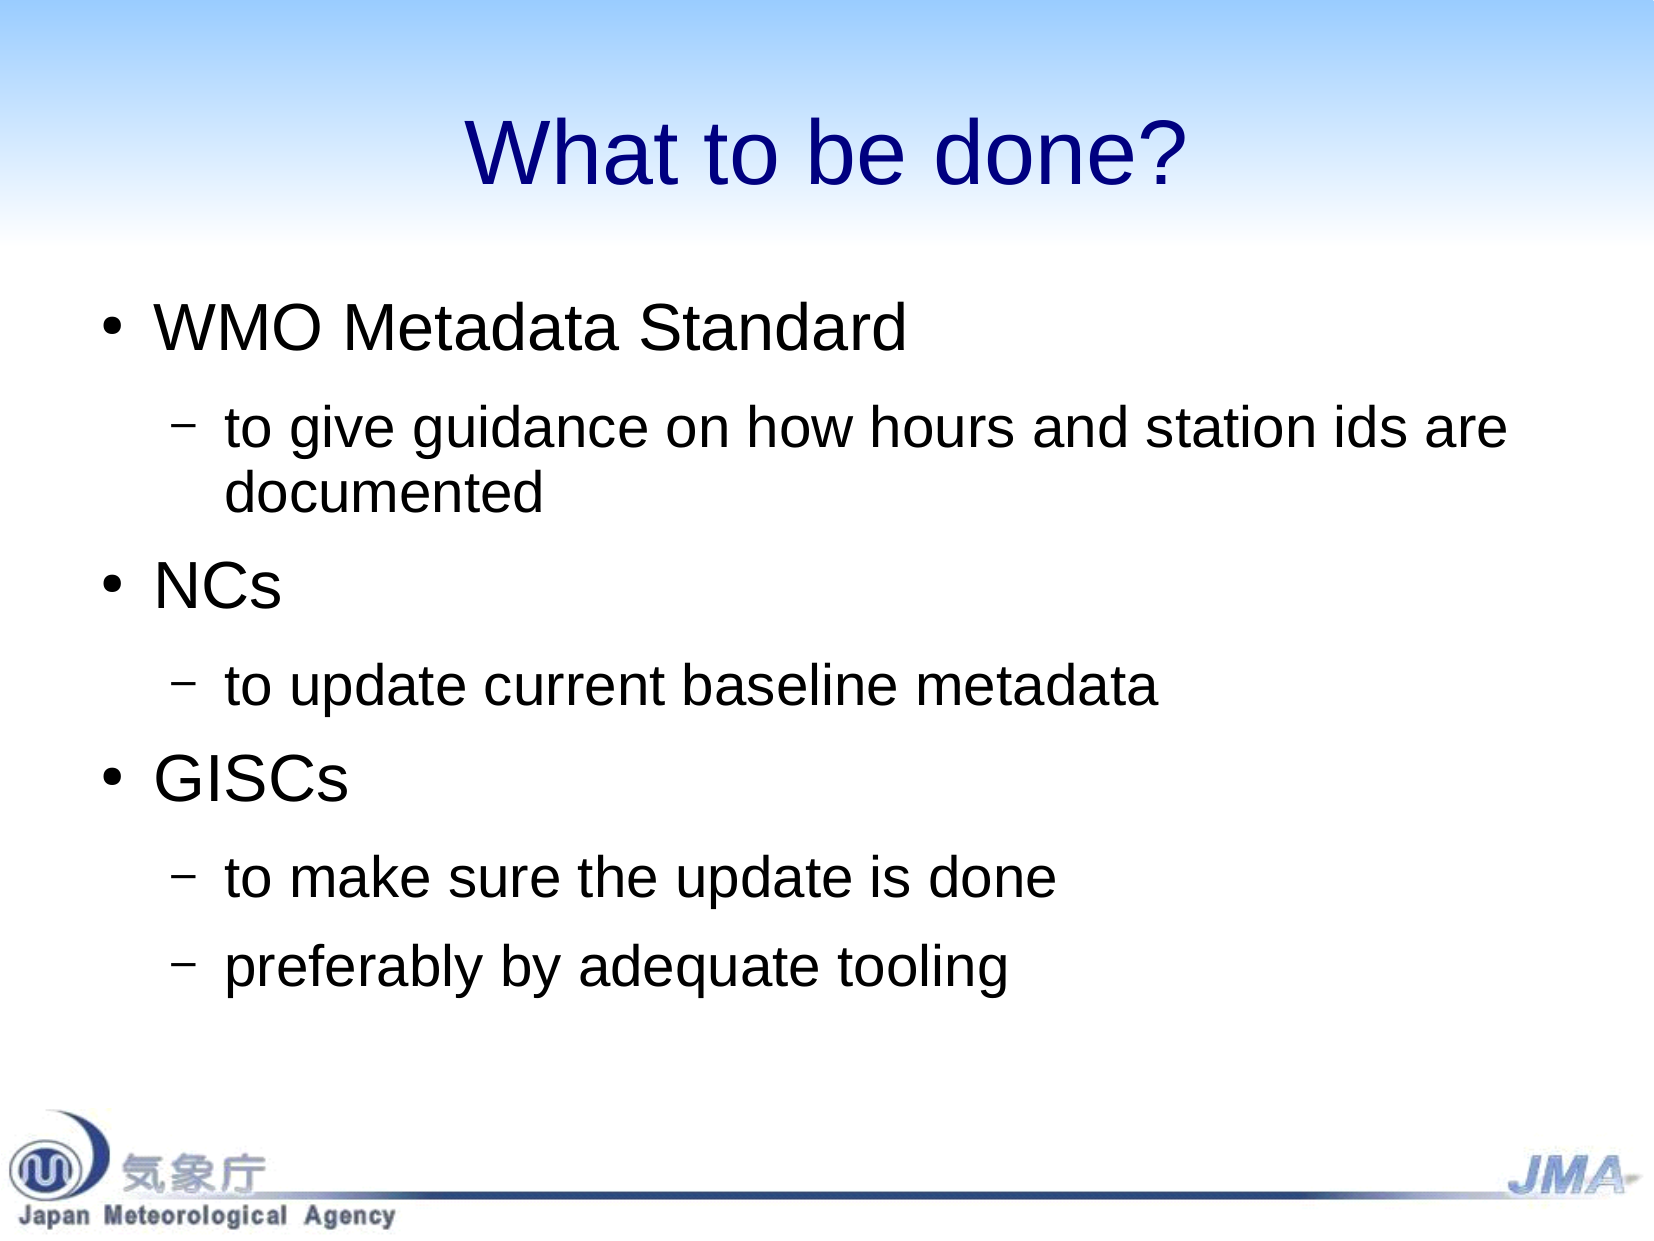

# What to be done?
WMO Metadata Standard
to give guidance on how hours and station ids are documented
NCs
to update current baseline metadata
GISCs
to make sure the update is done
preferably by adequate tooling